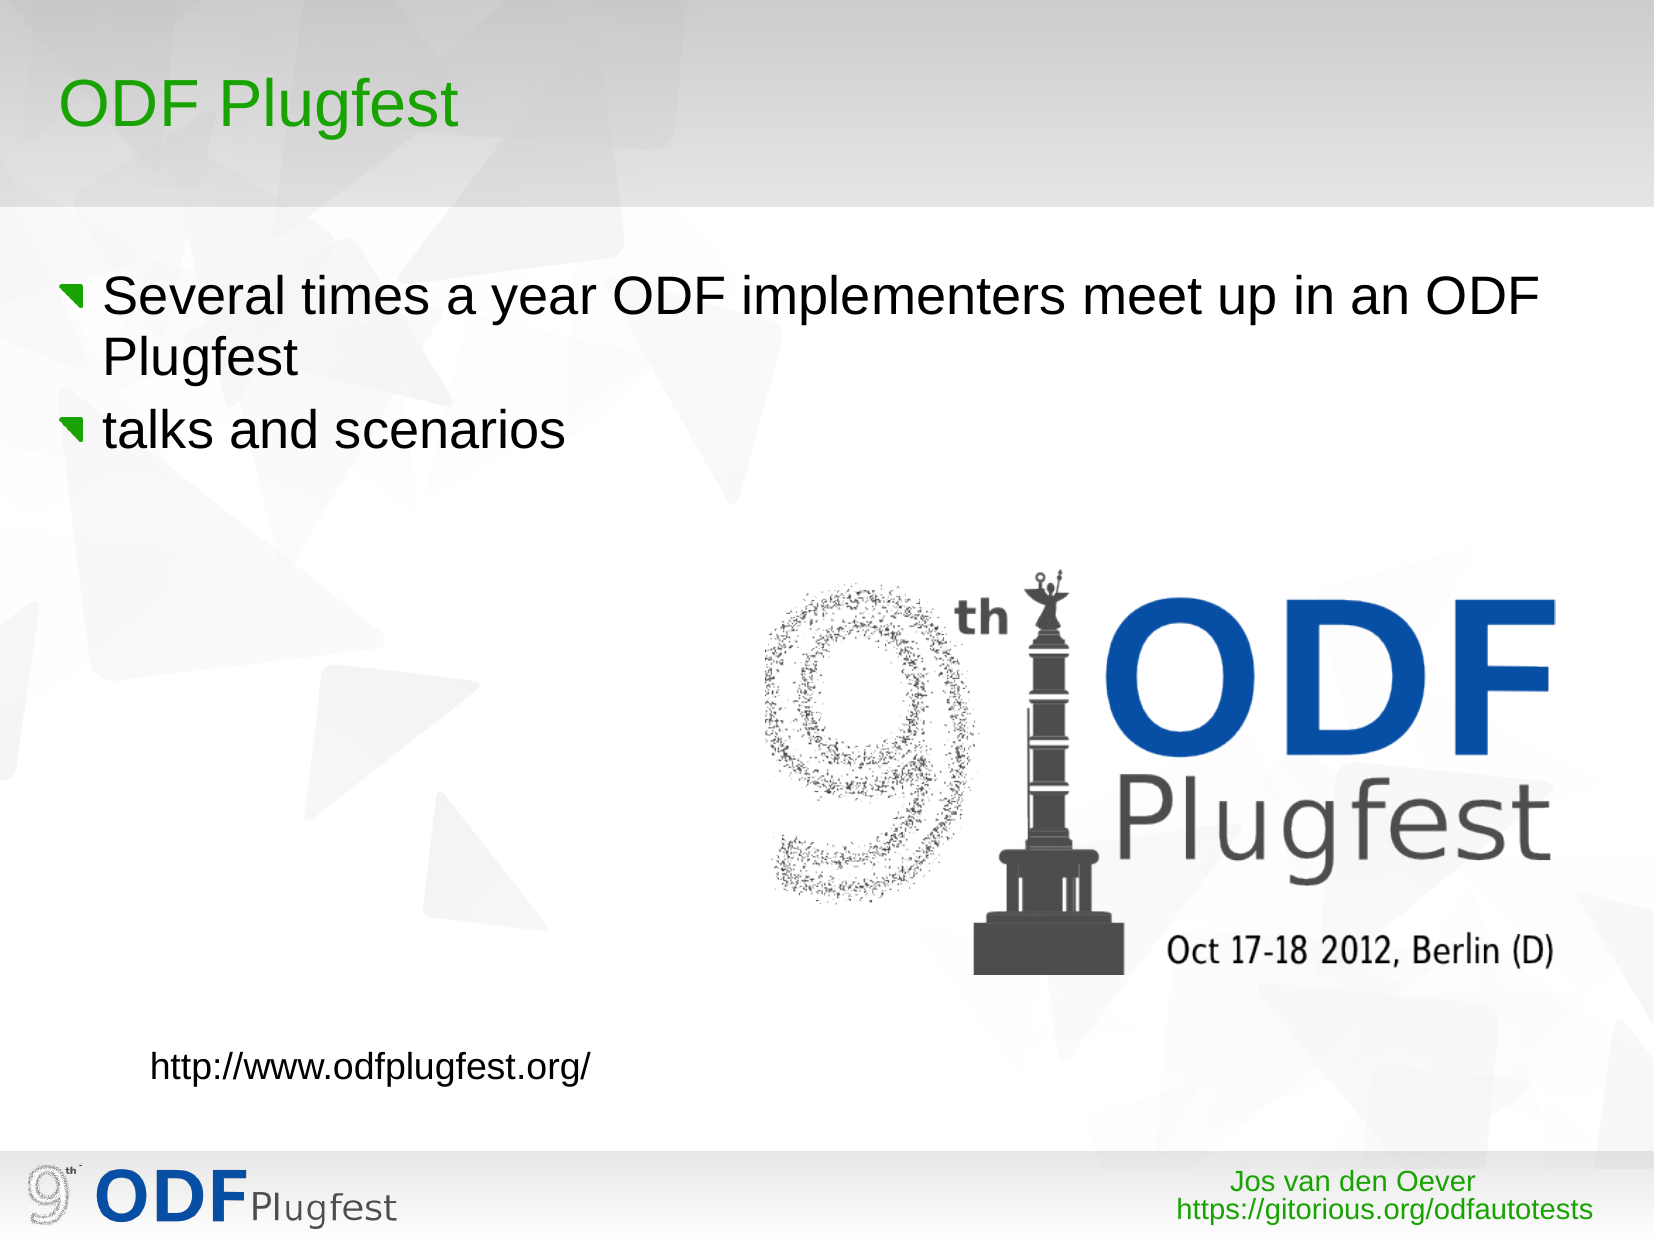

# ODF Plugfest
Several times a year ODF implementers meet up in an ODF Plugfest
talks and scenarios
http://www.odfplugfest.org/